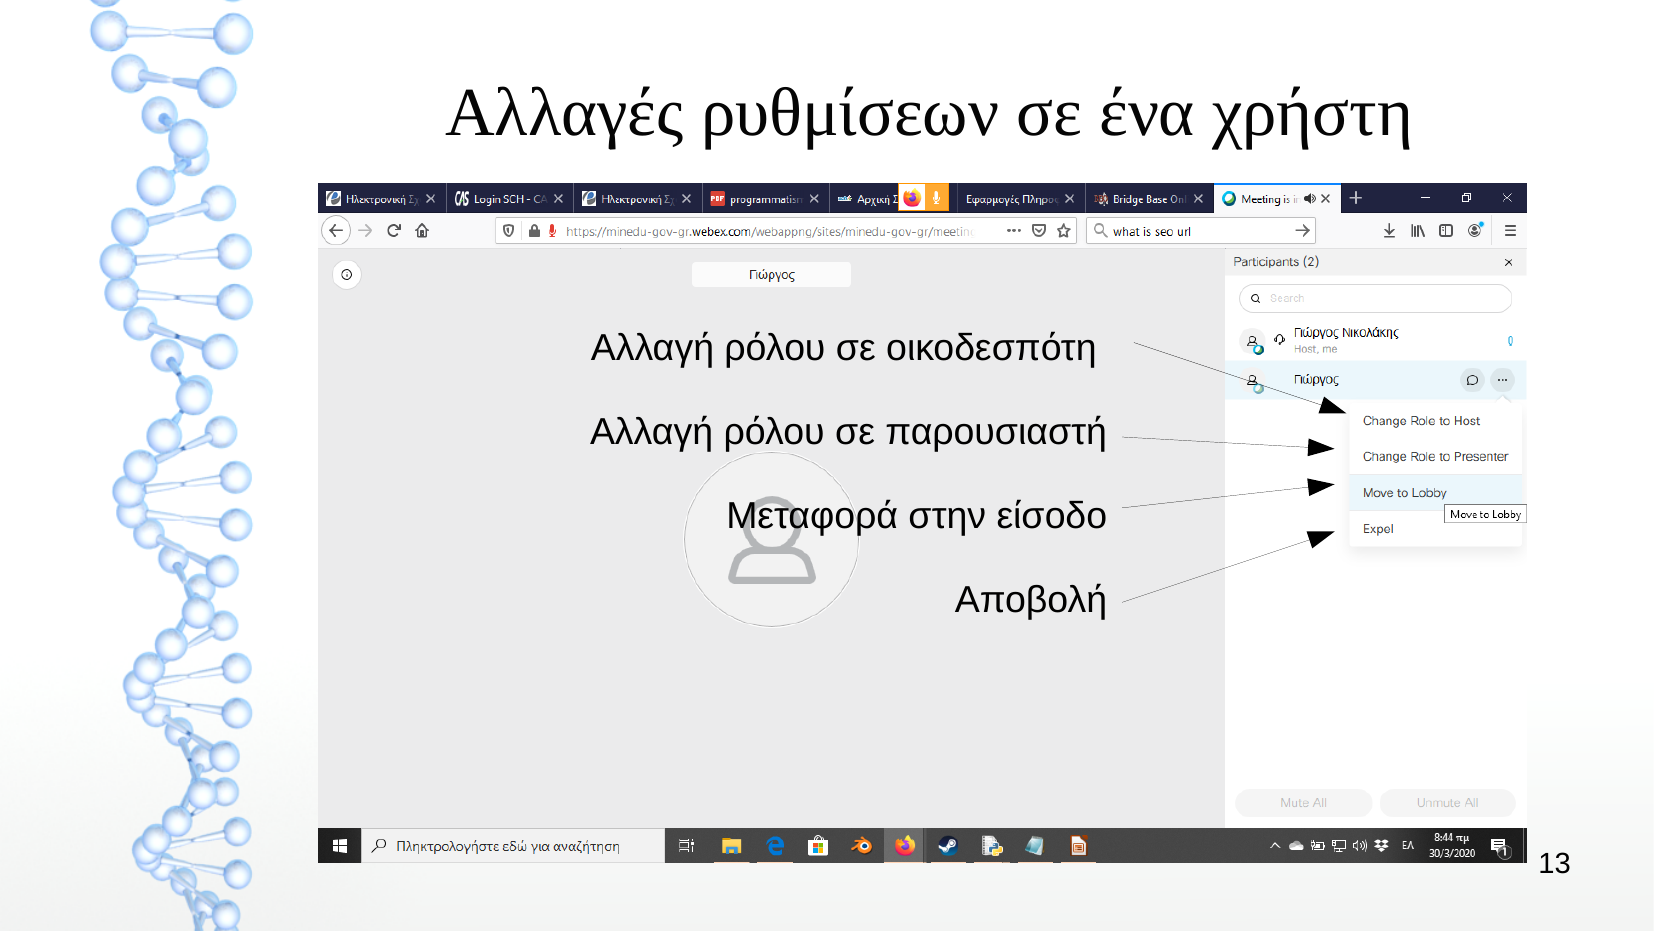

# Αλλαγές ρυθμίσεων σε ένα χρήστη
Αλλαγή ρόλου σε οικοδεσπότη
Αλλαγή ρόλου σε παρουσιαστή
Μεταφορά στην είσοδο
Αποβολή
13